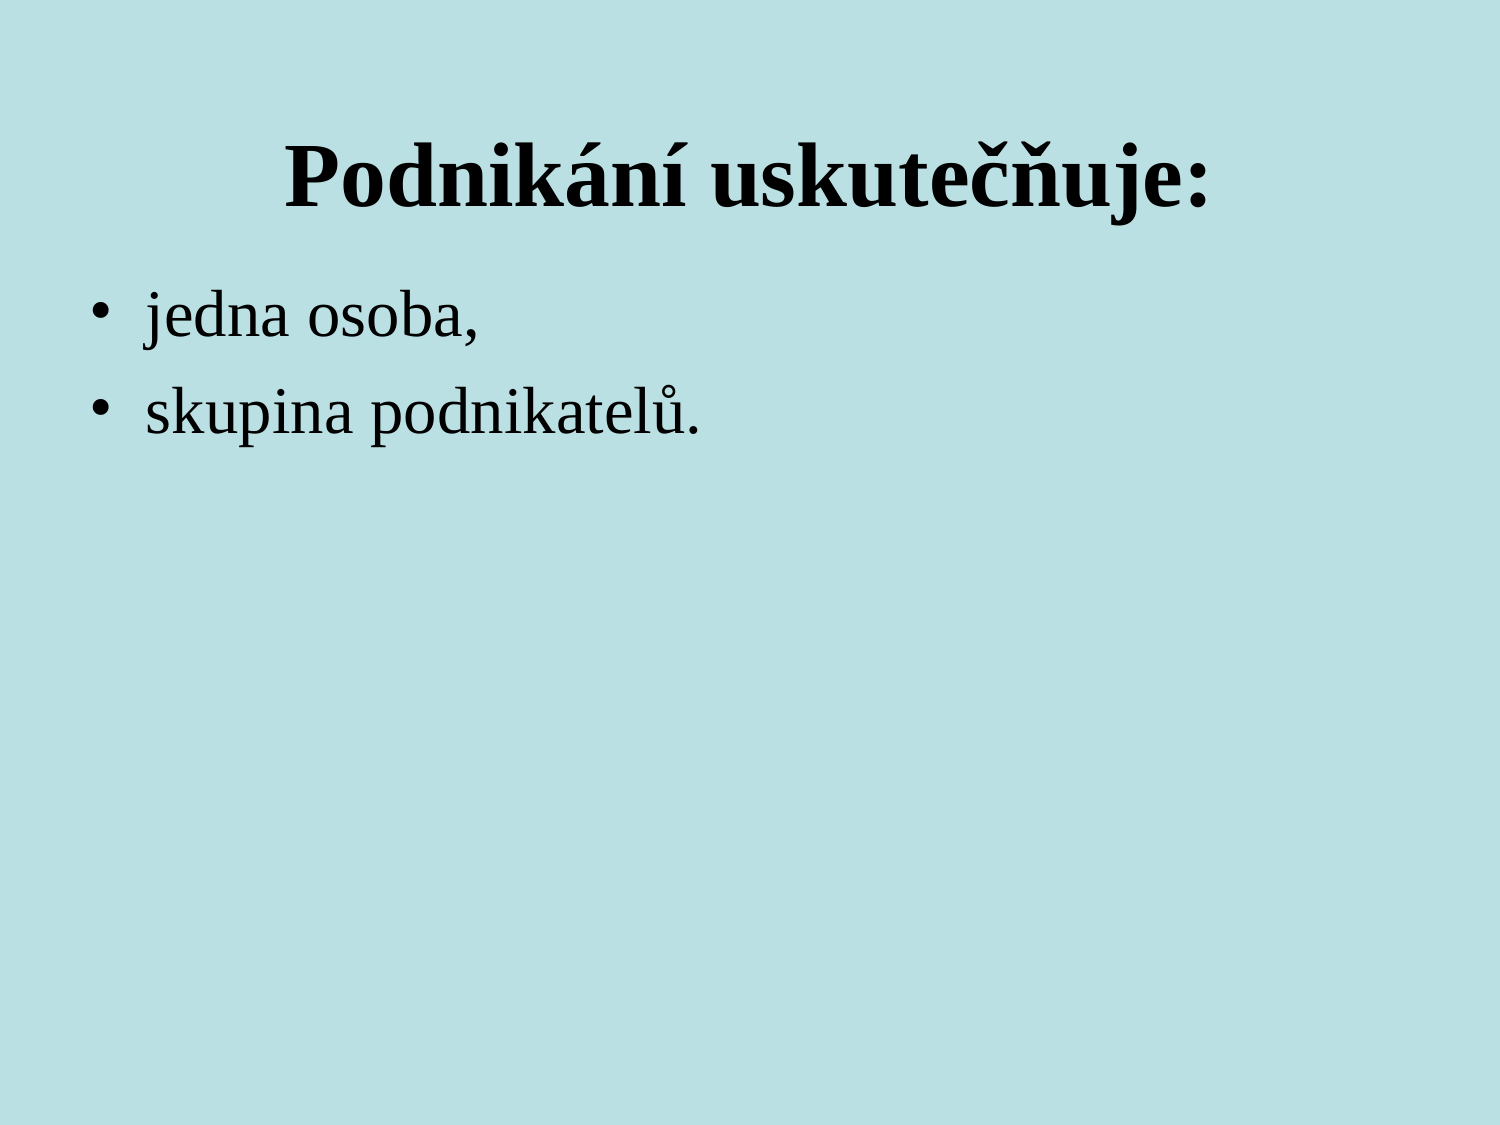

# Podnikání uskutečňuje:
jedna osoba,
skupina podnikatelů.